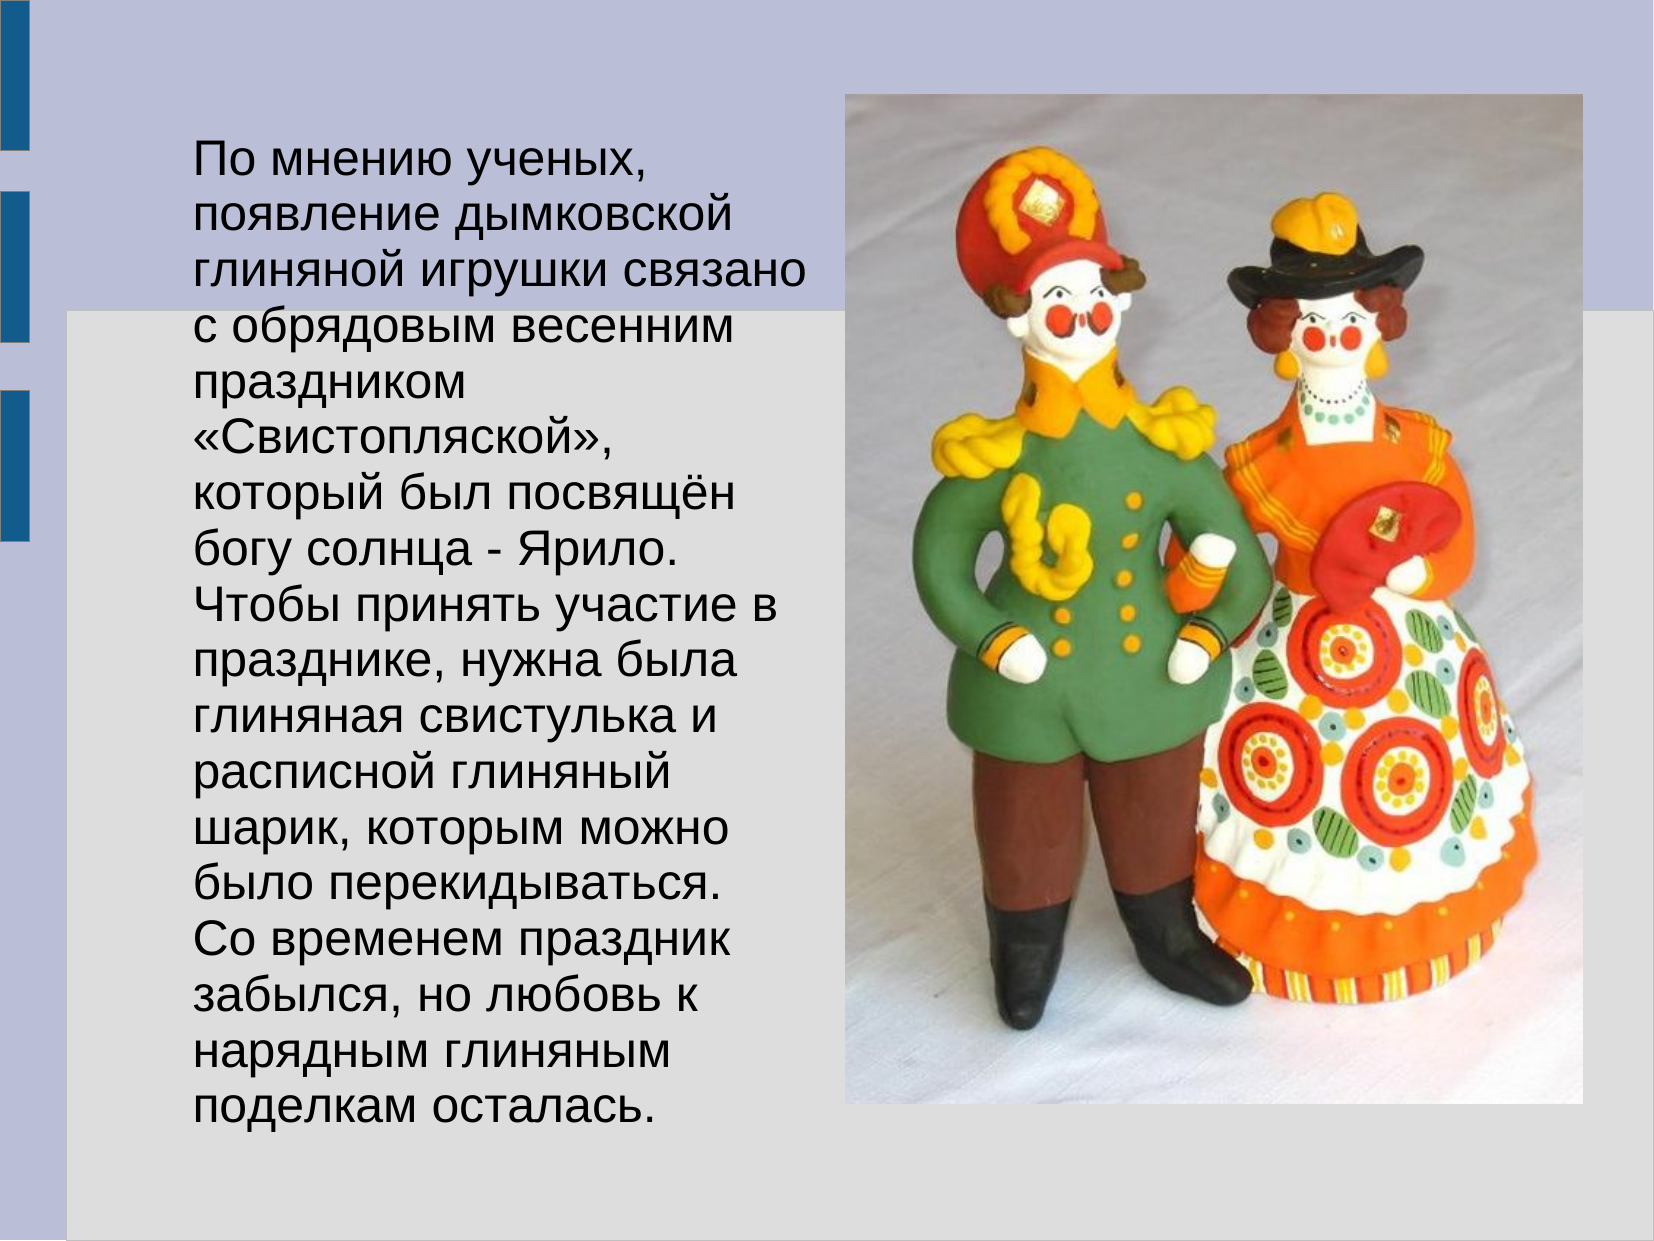

# По мнению ученых, появление дымковской глиняной игрушки связано с обрядовым весенним праздником «Свистопляской», который был посвящён богу солнца - Ярило. Чтобы принять участие в празднике, нужна была глиняная свистулька и расписной глиняный шарик, которым можно было перекидываться.
Со временем праздник забылся, но любовь к нарядным глиняным поделкам осталась.